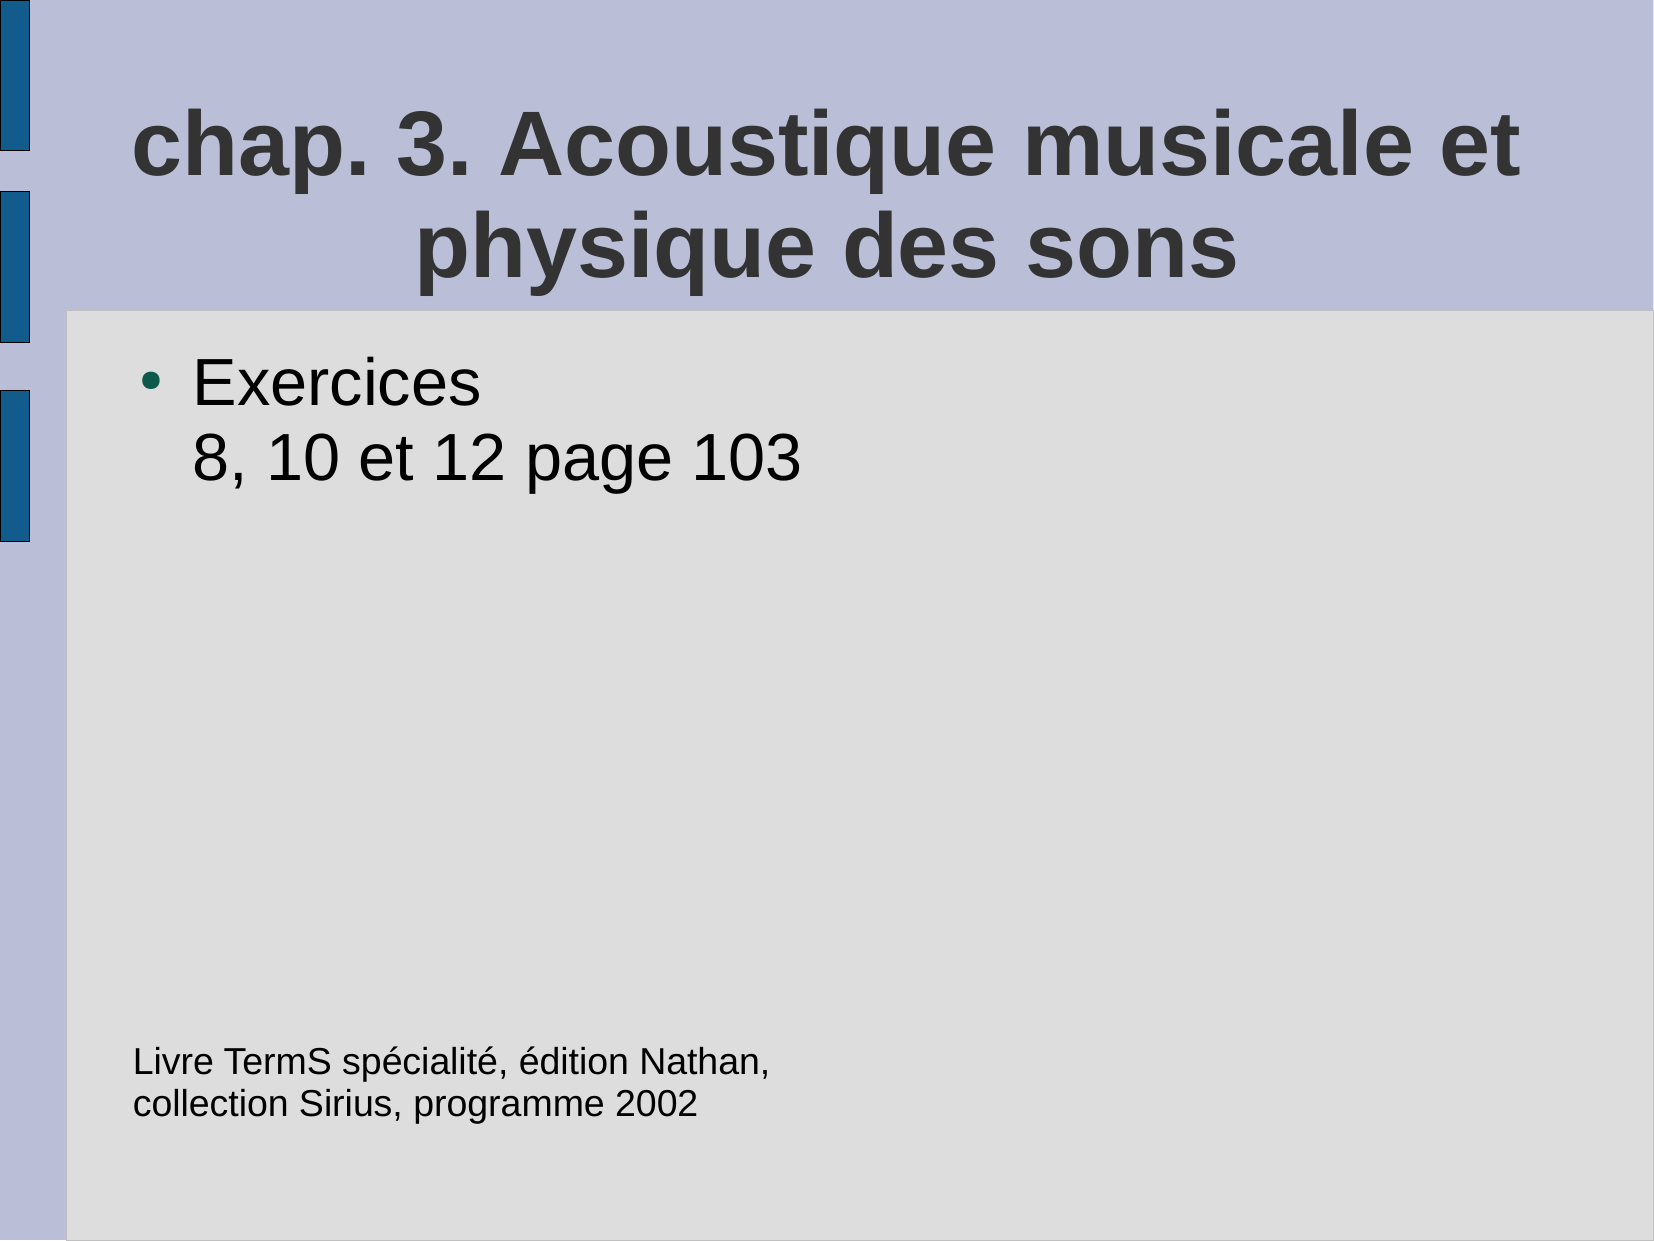

# chap. 3. Acoustique musicale et physique des sons
Exercices
8, 10 et 12 page 103
Livre TermS spécialité, édition Nathan, collection Sirius, programme 2002